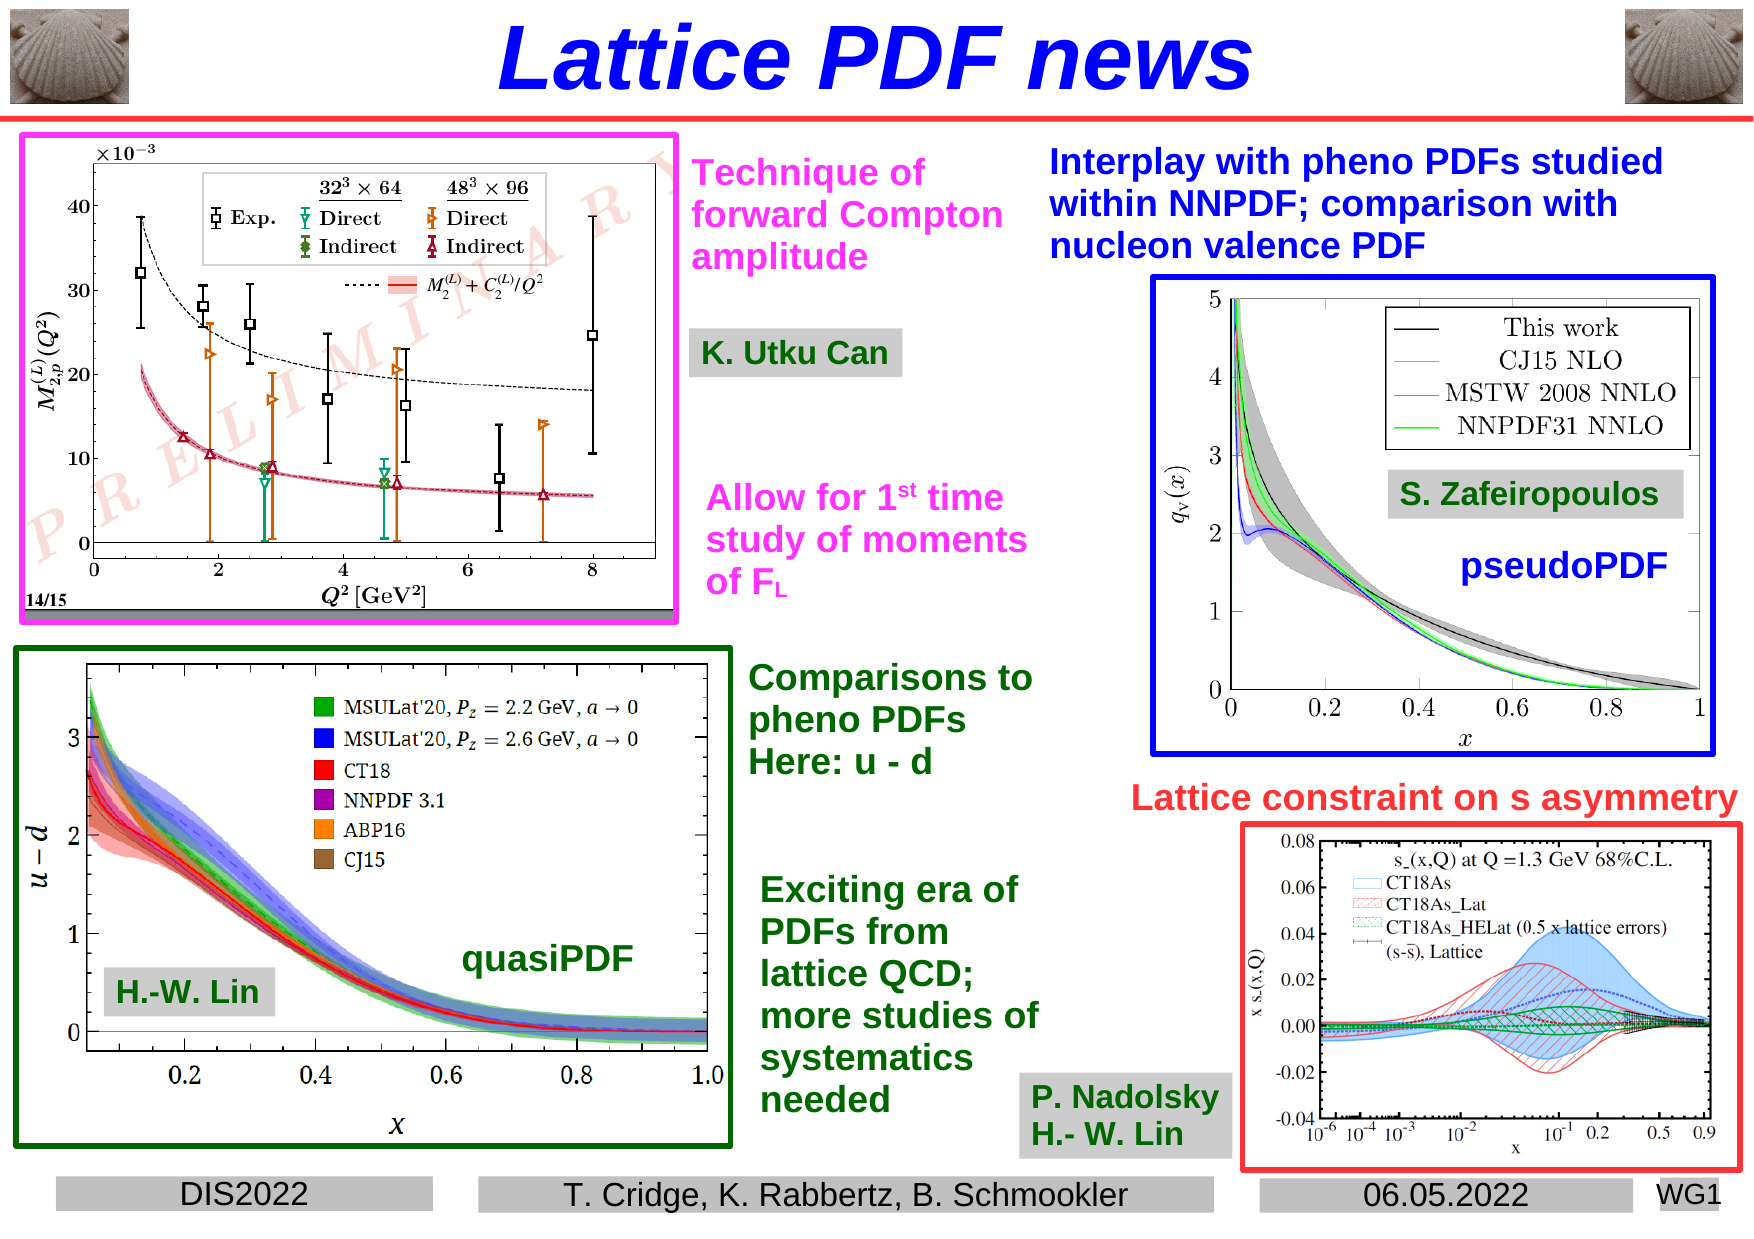

# Lattice PDF news
Interplay with pheno PDFs studied within NNPDF; comparison with nucleon valence PDF
Technique of
forward Compton amplitude
K. Utku Can
S. Zafeiropoulos
Allow for 1st time
study of moments
of FL
pseudoPDF
Comparisons to
pheno PDFs
Here: u - d
Lattice constraint on s asymmetry
Exciting era of PDFs from lattice QCD;
more studies of systematics needed
quasiPDF
H.-W. Lin
P. Nadolsky
H.- W. Lin